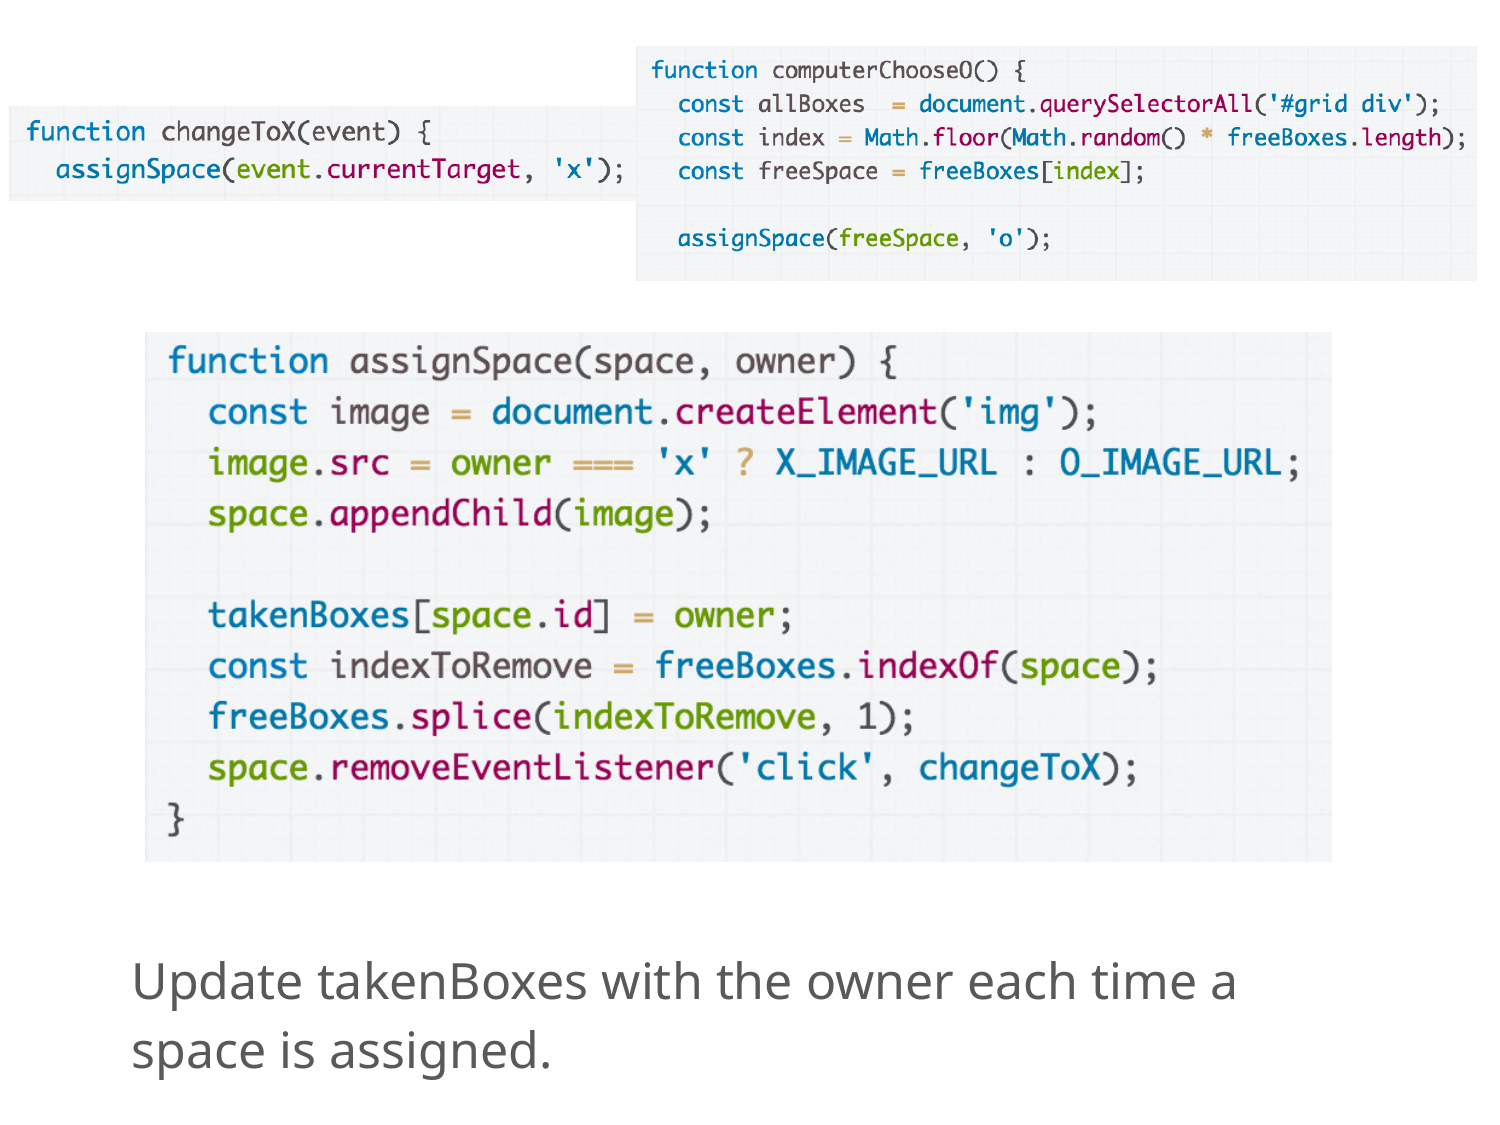

# Update takenBoxes with the owner each time a space is assigned.